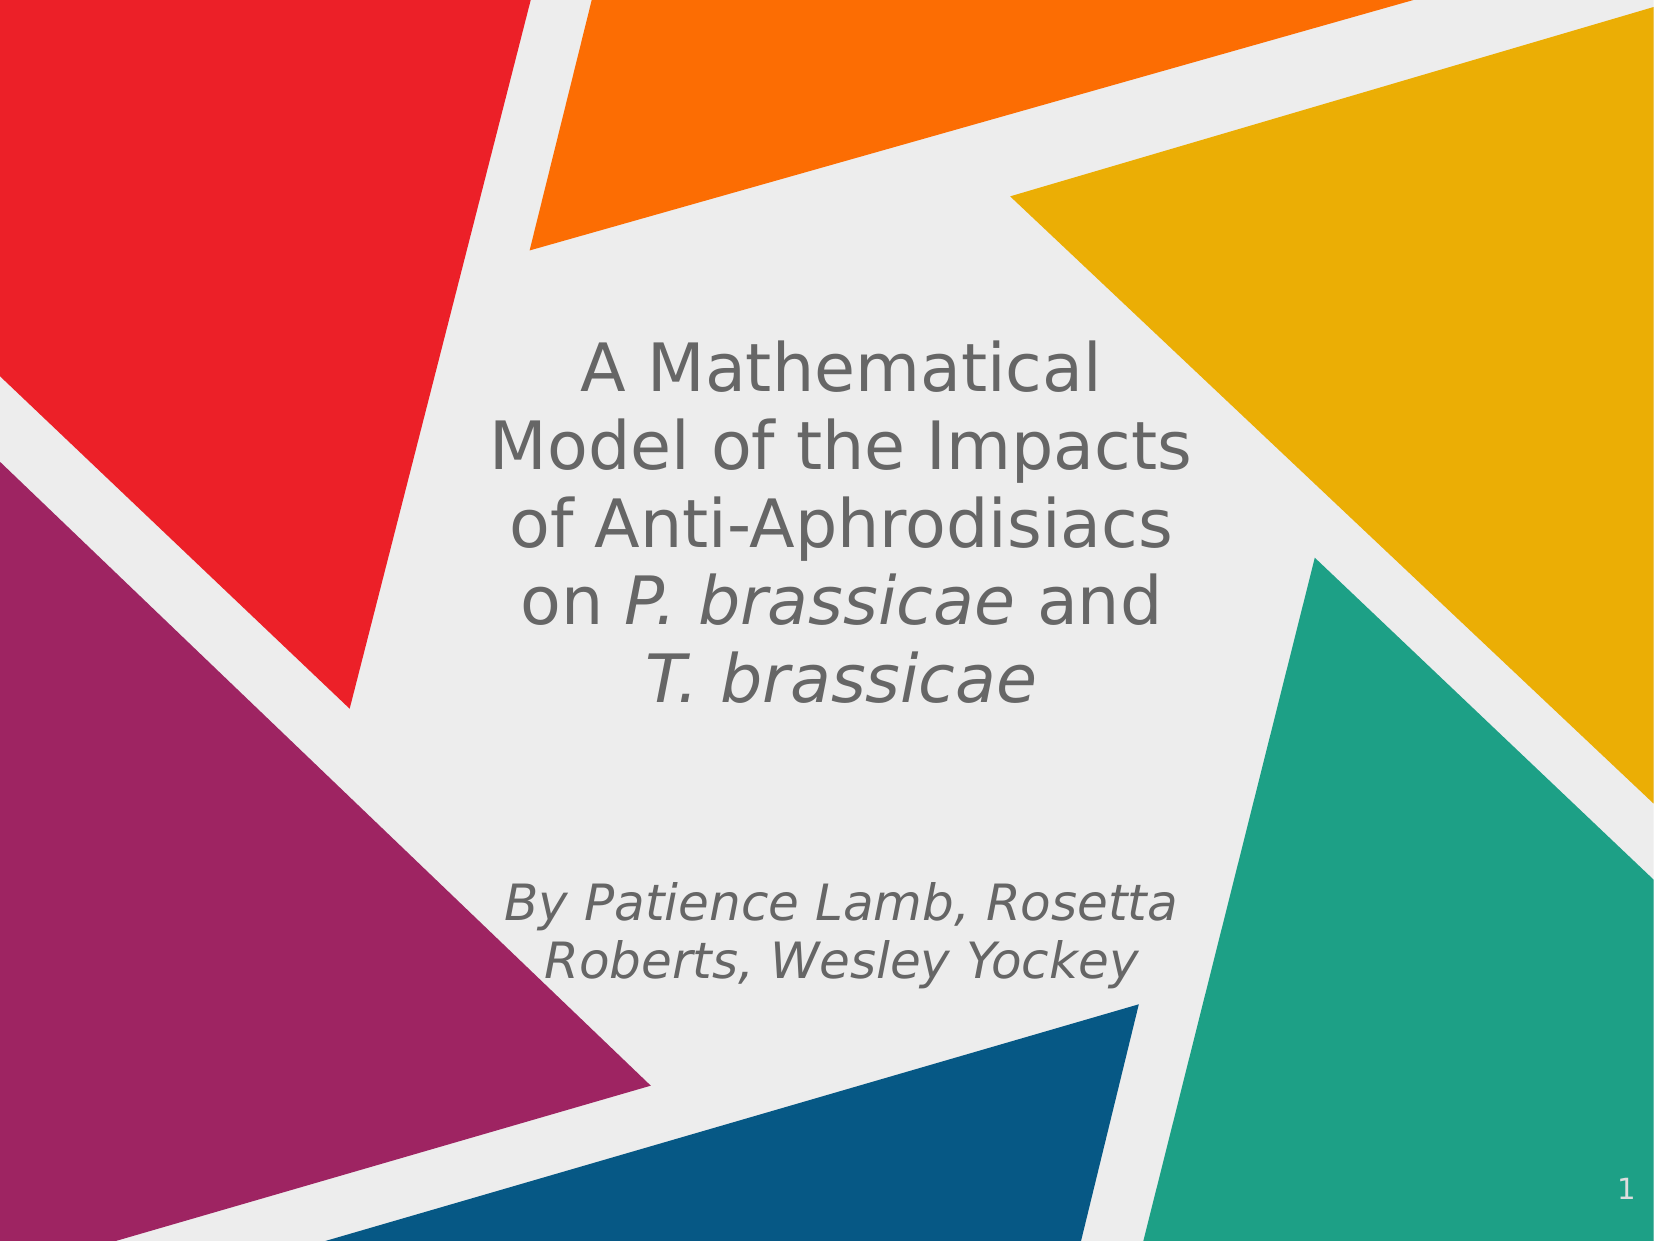

# A Mathematical Model of the Impacts of Anti-Aphrodisiacs on P. brassicae and T. brassicae
By Patience Lamb, Rosetta Roberts, Wesley Yockey
1